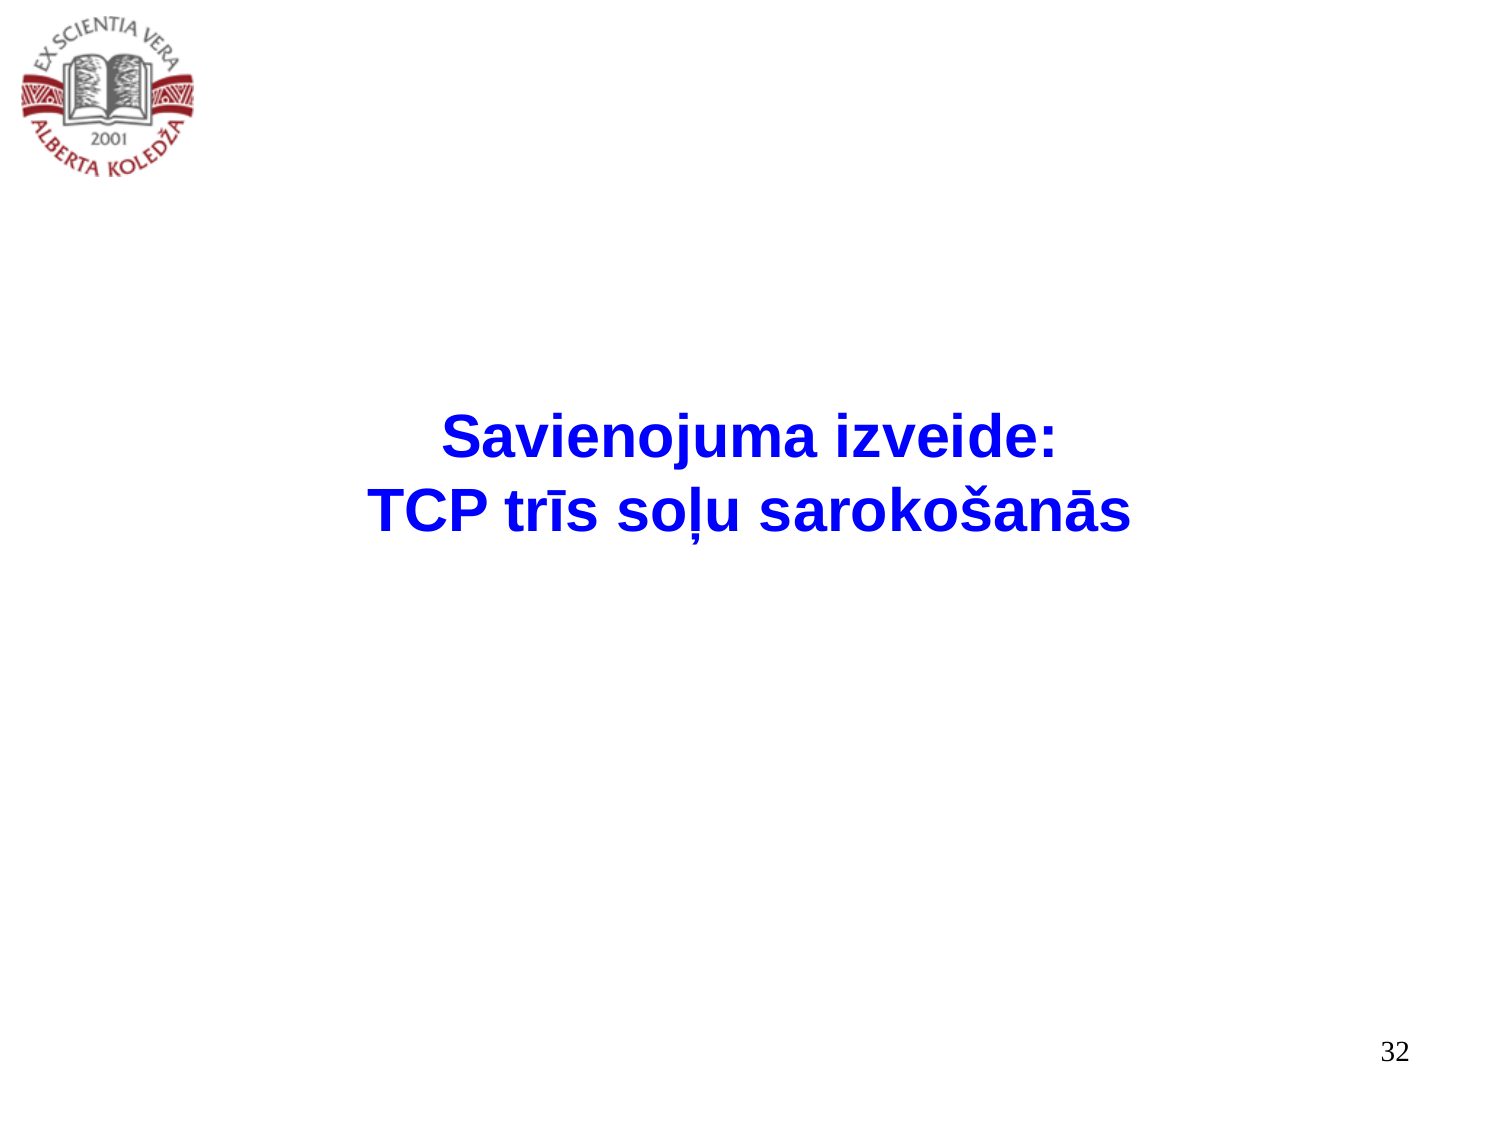

# Savienojuma izveide: TCP trīs soļu sarokošanās